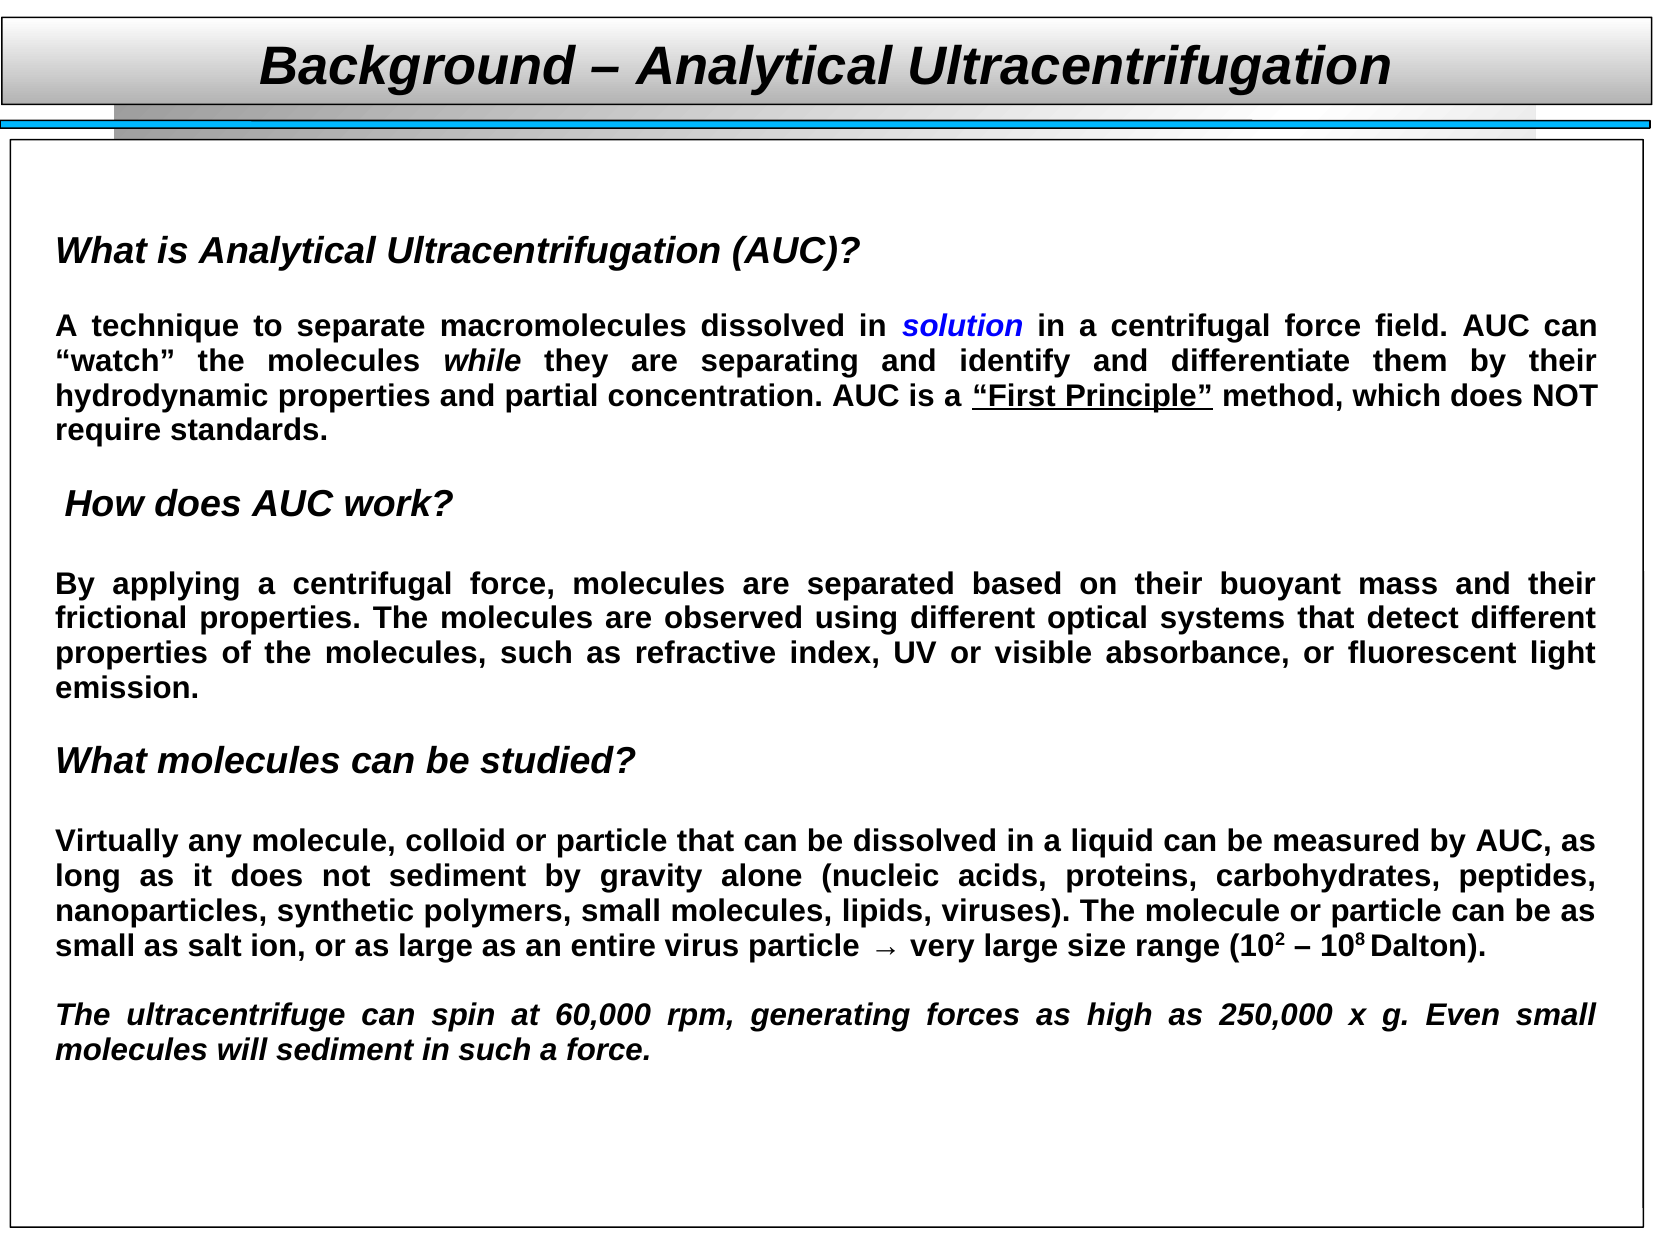

Background – Analytical Ultracentrifugation
What is Analytical Ultracentrifugation (AUC)?
A technique to separate macromolecules dissolved in solution in a centrifugal force field. AUC can “watch” the molecules while they are separating and identify and differentiate them by their hydrodynamic properties and partial concentration. AUC is a “First Principle” method, which does NOT require standards.
 How does AUC work?
By applying a centrifugal force, molecules are separated based on their buoyant mass and their frictional properties. The molecules are observed using different optical systems that detect different properties of the molecules, such as refractive index, UV or visible absorbance, or fluorescent light emission.
What molecules can be studied?
Virtually any molecule, colloid or particle that can be dissolved in a liquid can be measured by AUC, as long as it does not sediment by gravity alone (nucleic acids, proteins, carbohydrates, peptides, nanoparticles, synthetic polymers, small molecules, lipids, viruses). The molecule or particle can be as small as salt ion, or as large as an entire virus particle → very large size range (102 – 108 Dalton).
The ultracentrifuge can spin at 60,000 rpm, generating forces as high as 250,000 x g. Even small molecules will sediment in such a force.